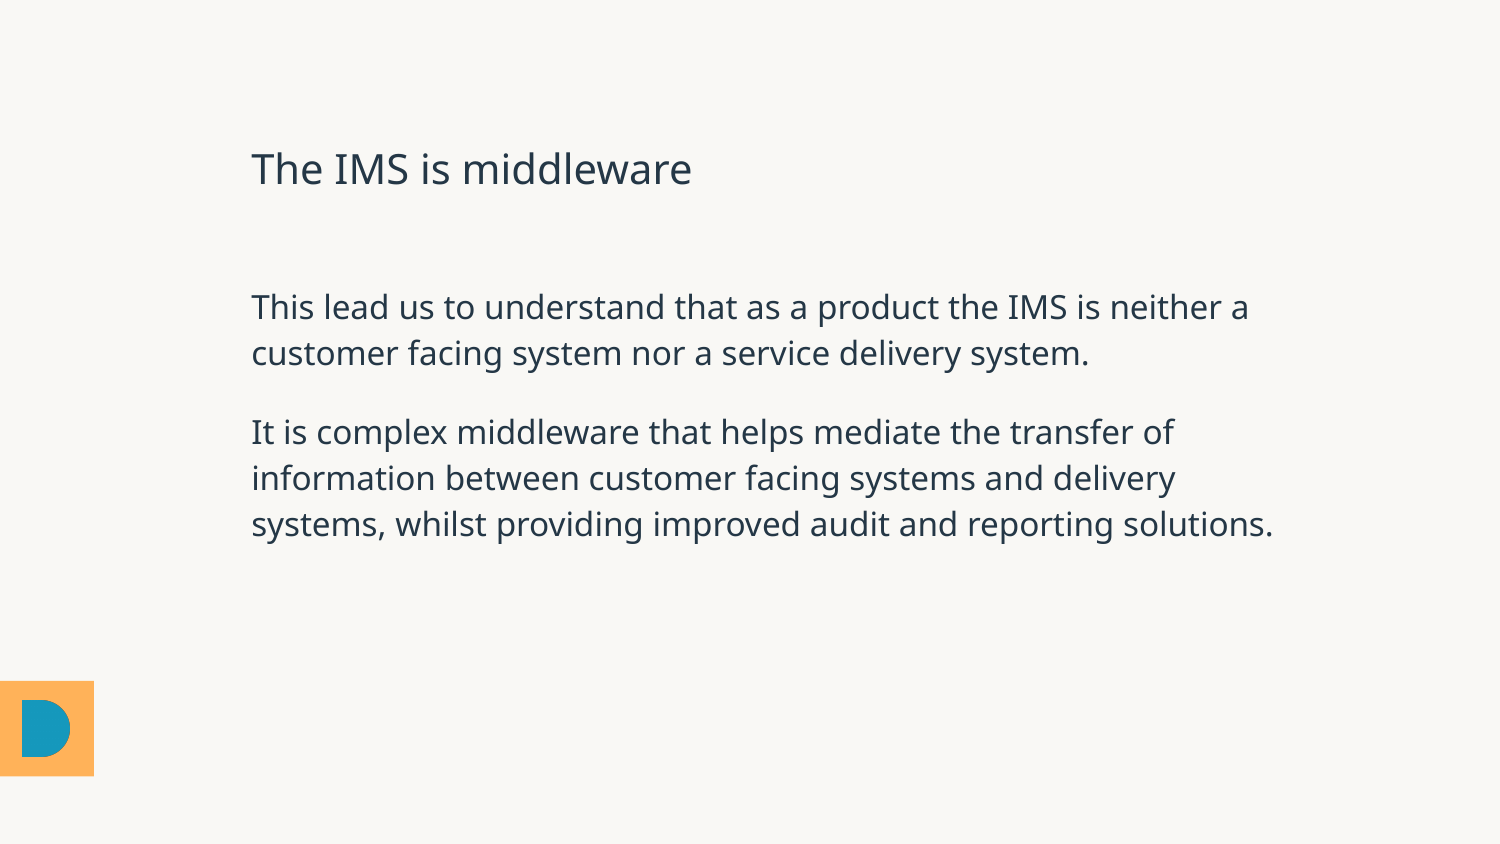

# The IMS is middleware
This lead us to understand that as a product the IMS is neither a customer facing system nor a service delivery system.
It is complex middleware that helps mediate the transfer of information between customer facing systems and delivery systems, whilst providing improved audit and reporting solutions.